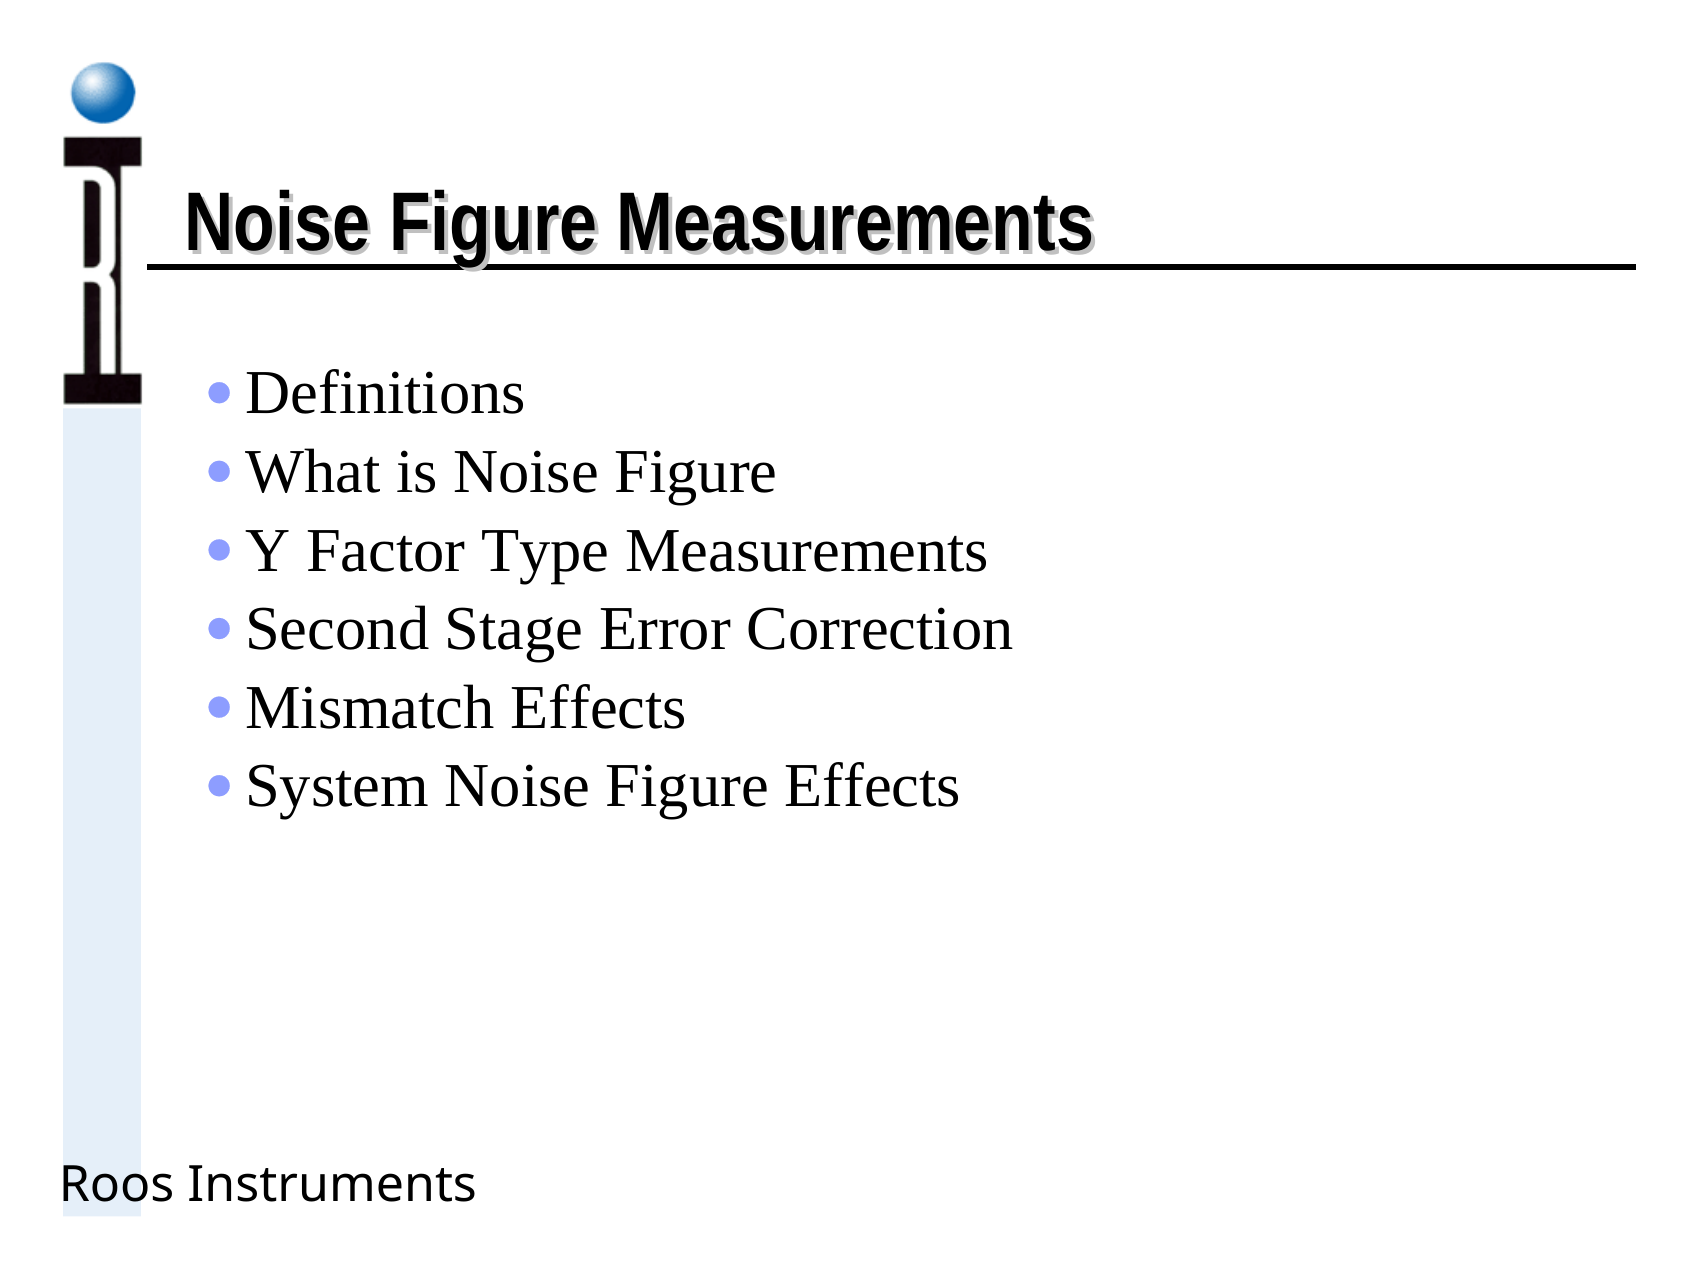

Noise Figure Measurements
Definitions
What is Noise Figure
Y Factor Type Measurements
Second Stage Error Correction
Mismatch Effects
System Noise Figure Effects